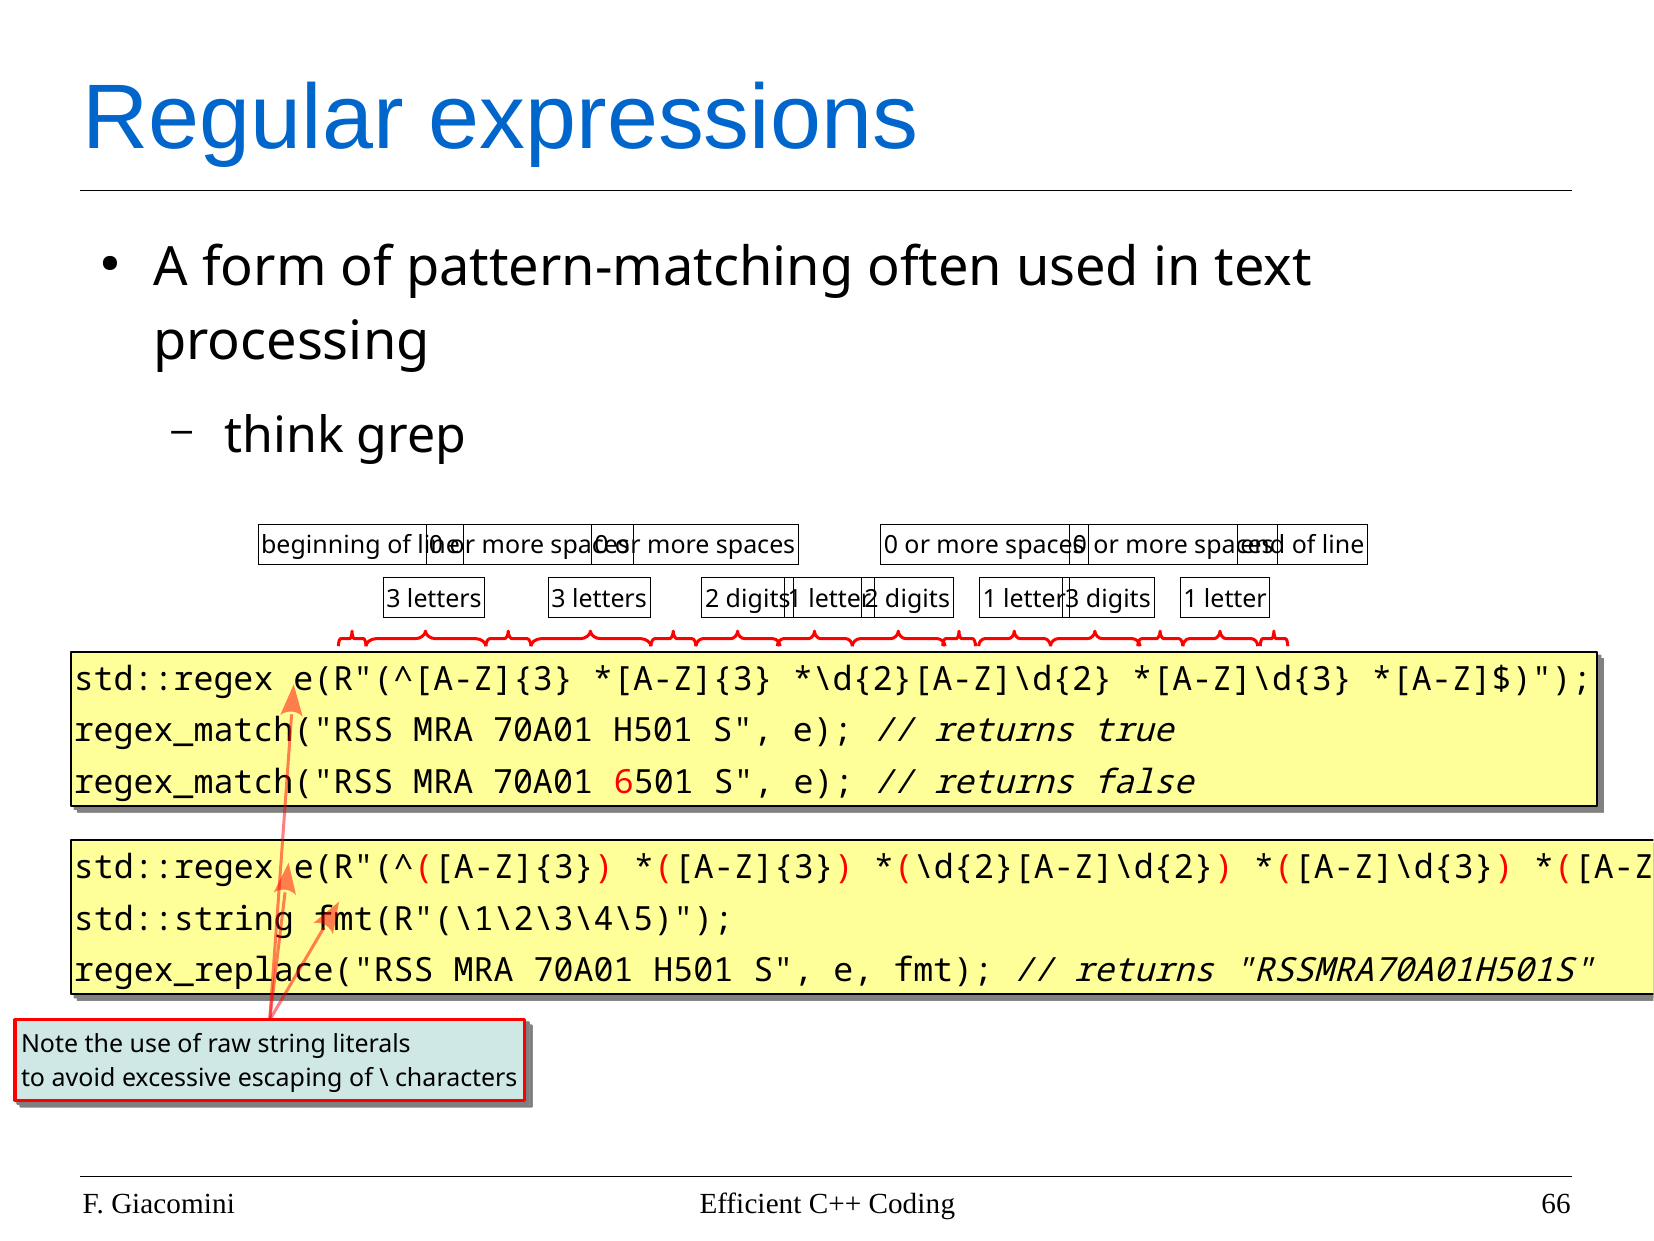

# Regular expressions
A form of pattern-matching often used in text processing
think grep
beginning of line
0 or more spaces
0 or more spaces
0 or more spaces
0 or more spaces
end of line
3 letters
3 letters
2 digits
1 letter
2 digits
1 letter
3 digits
1 letter
std::regex e(R"(^[A-Z]{3} *[A-Z]{3} *\d{2}[A-Z]\d{2} *[A-Z]\d{3} *[A-Z]$)");
regex_match("RSS MRA 70A01 H501 S", e); // returns true
regex_match("RSS MRA 70A01 6501 S", e); // returns false
std::regex e(R"(^([A-Z]{3}) *([A-Z]{3}) *(\d{2}[A-Z]\d{2}) *([A-Z]\d{3}) *([A-Z])$)");
std::string fmt(R"(\1\2\3\4\5)");
regex_replace("RSS MRA 70A01 H501 S", e, fmt); // returns "RSSMRA70A01H501S"
Note the use of raw string literals
to avoid excessive escaping of \ characters
F. Giacomini
Efficient C++ Coding
66